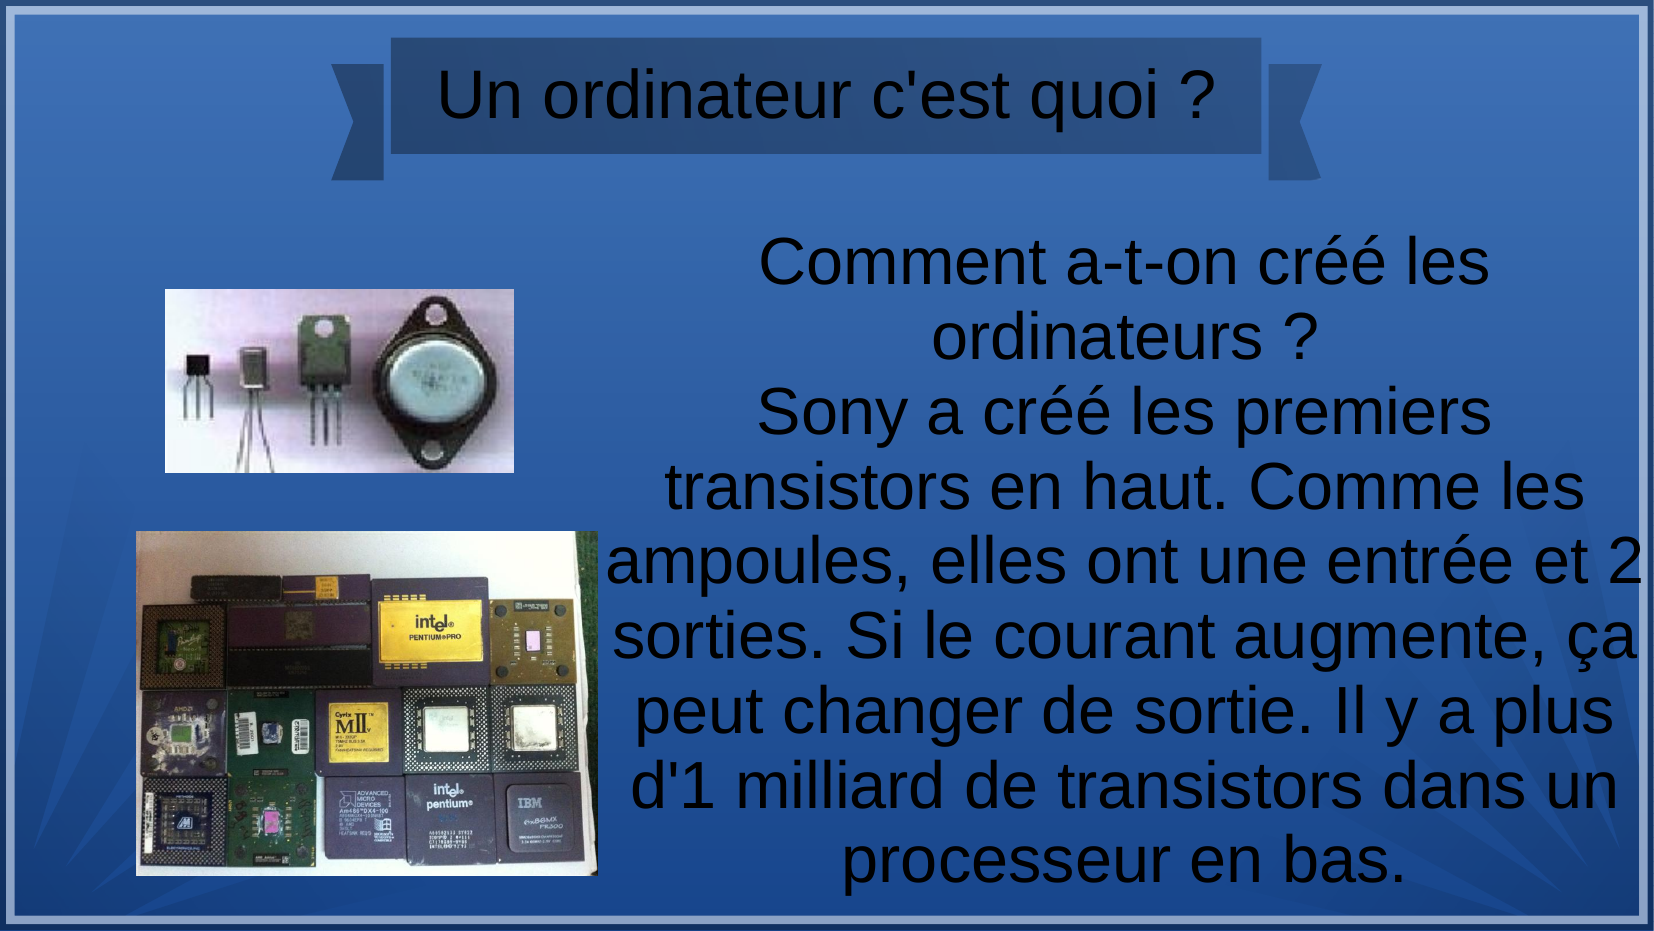

# Un ordinateur c'est quoi ?
Comment a-t-on créé les ordinateurs ?
Sony a créé les premiers transistors en haut. Comme les ampoules, elles ont une entrée et 2 sorties. Si le courant augmente, ça peut changer de sortie. Il y a plus d'1 milliard de transistors dans un processeur en bas.